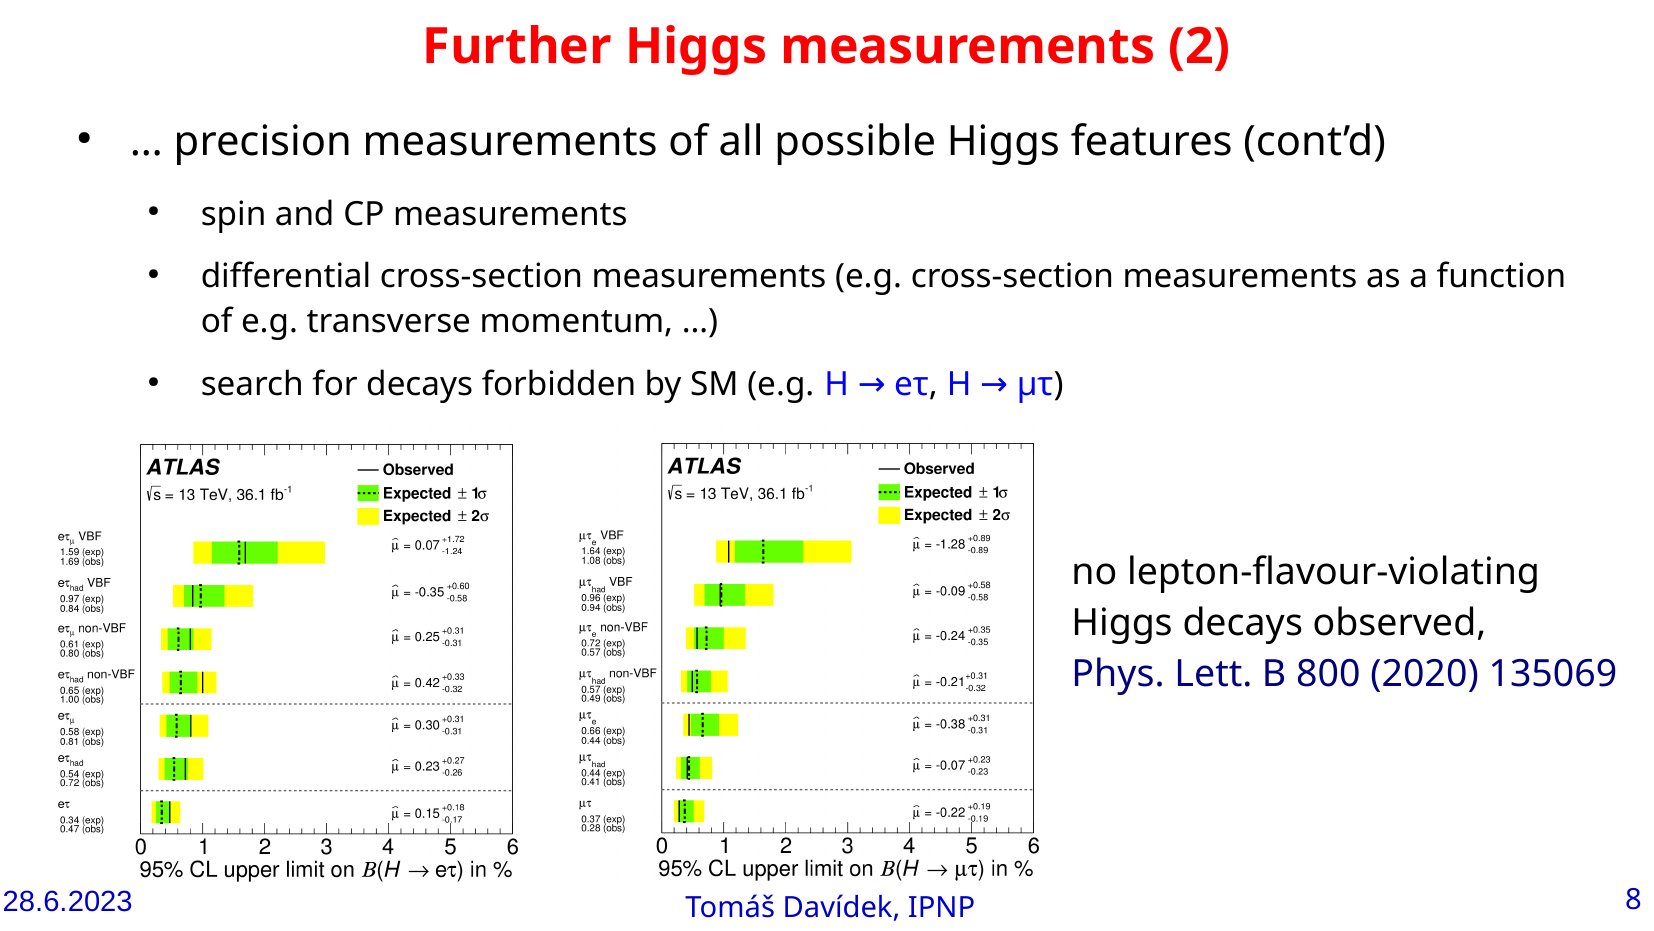

# Further Higgs measurements (2)
… precision measurements of all possible Higgs features (cont’d)
spin and CP measurements
differential cross-section measurements (e.g. cross-section measurements as a function of e.g. transverse momentum, …)
search for decays forbidden by SM (e.g. H → eτ, H → μτ)
no lepton-flavour-violating
Higgs decays observed,
Phys. Lett. B 800 (2020) 135069
8
T.Davidek, IPNP